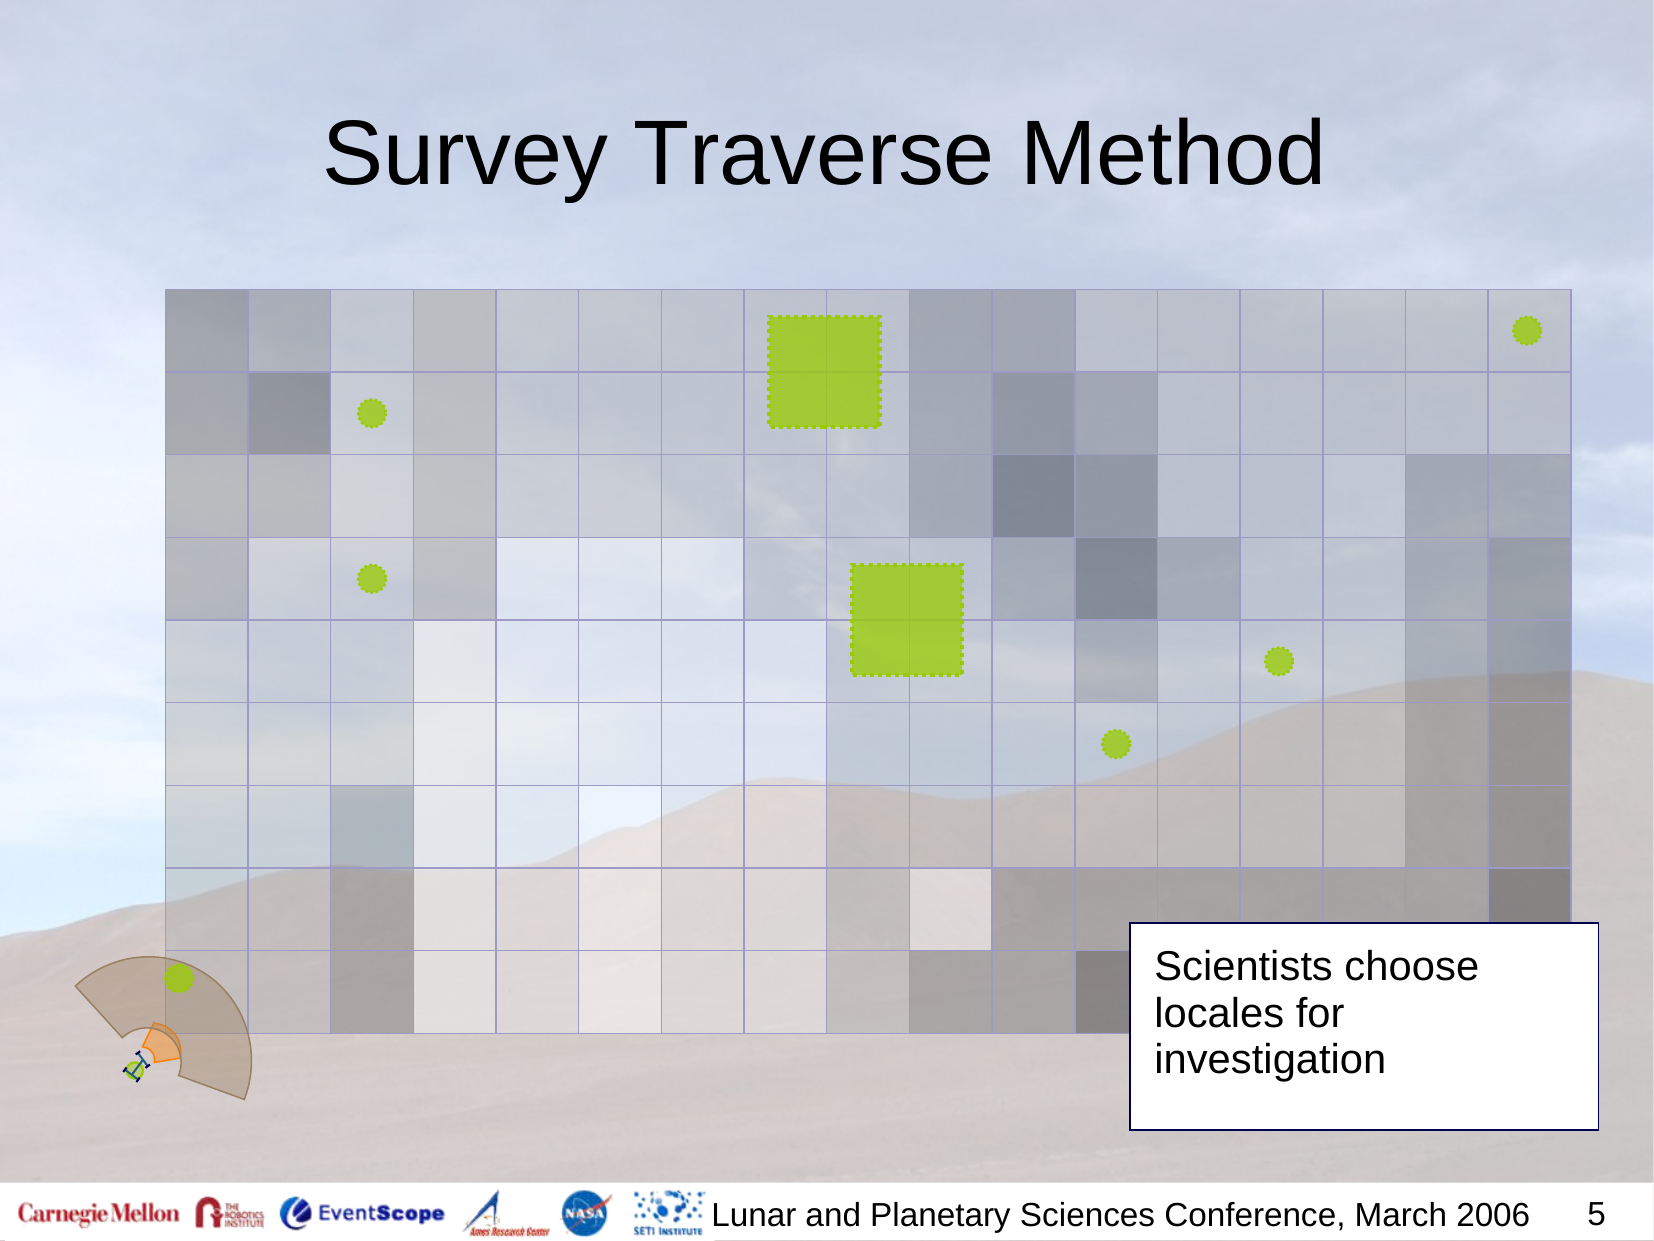

# Survey Traverse Method
Scientists choose locales for investigation